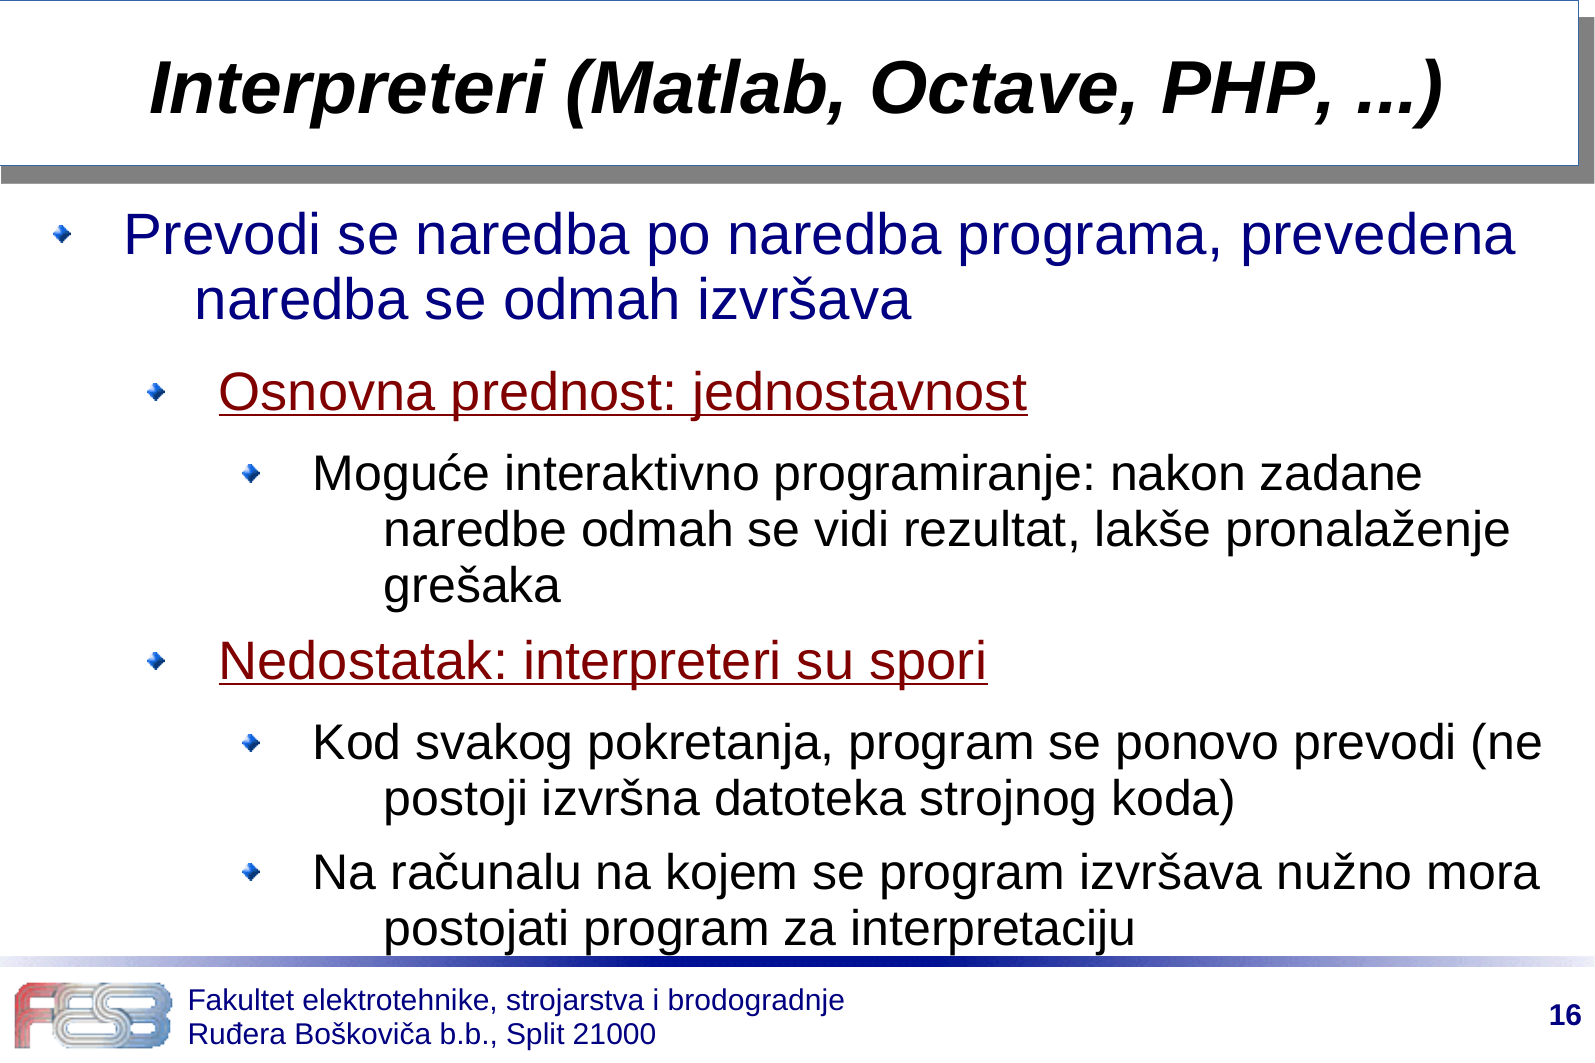

# Interpreteri (Matlab, Octave, PHP, ...)
Prevodi se naredba po naredba programa, prevedena naredba se odmah izvršava
Osnovna prednost: jednostavnost
Moguće interaktivno programiranje: nakon zadane naredbe odmah se vidi rezultat, lakše pronalaženje grešaka
Nedostatak: interpreteri su spori
Kod svakog pokretanja, program se ponovo prevodi (ne postoji izvršna datoteka strojnog koda)
Na računalu na kojem se program izvršava nužno mora postojati program za interpretaciju